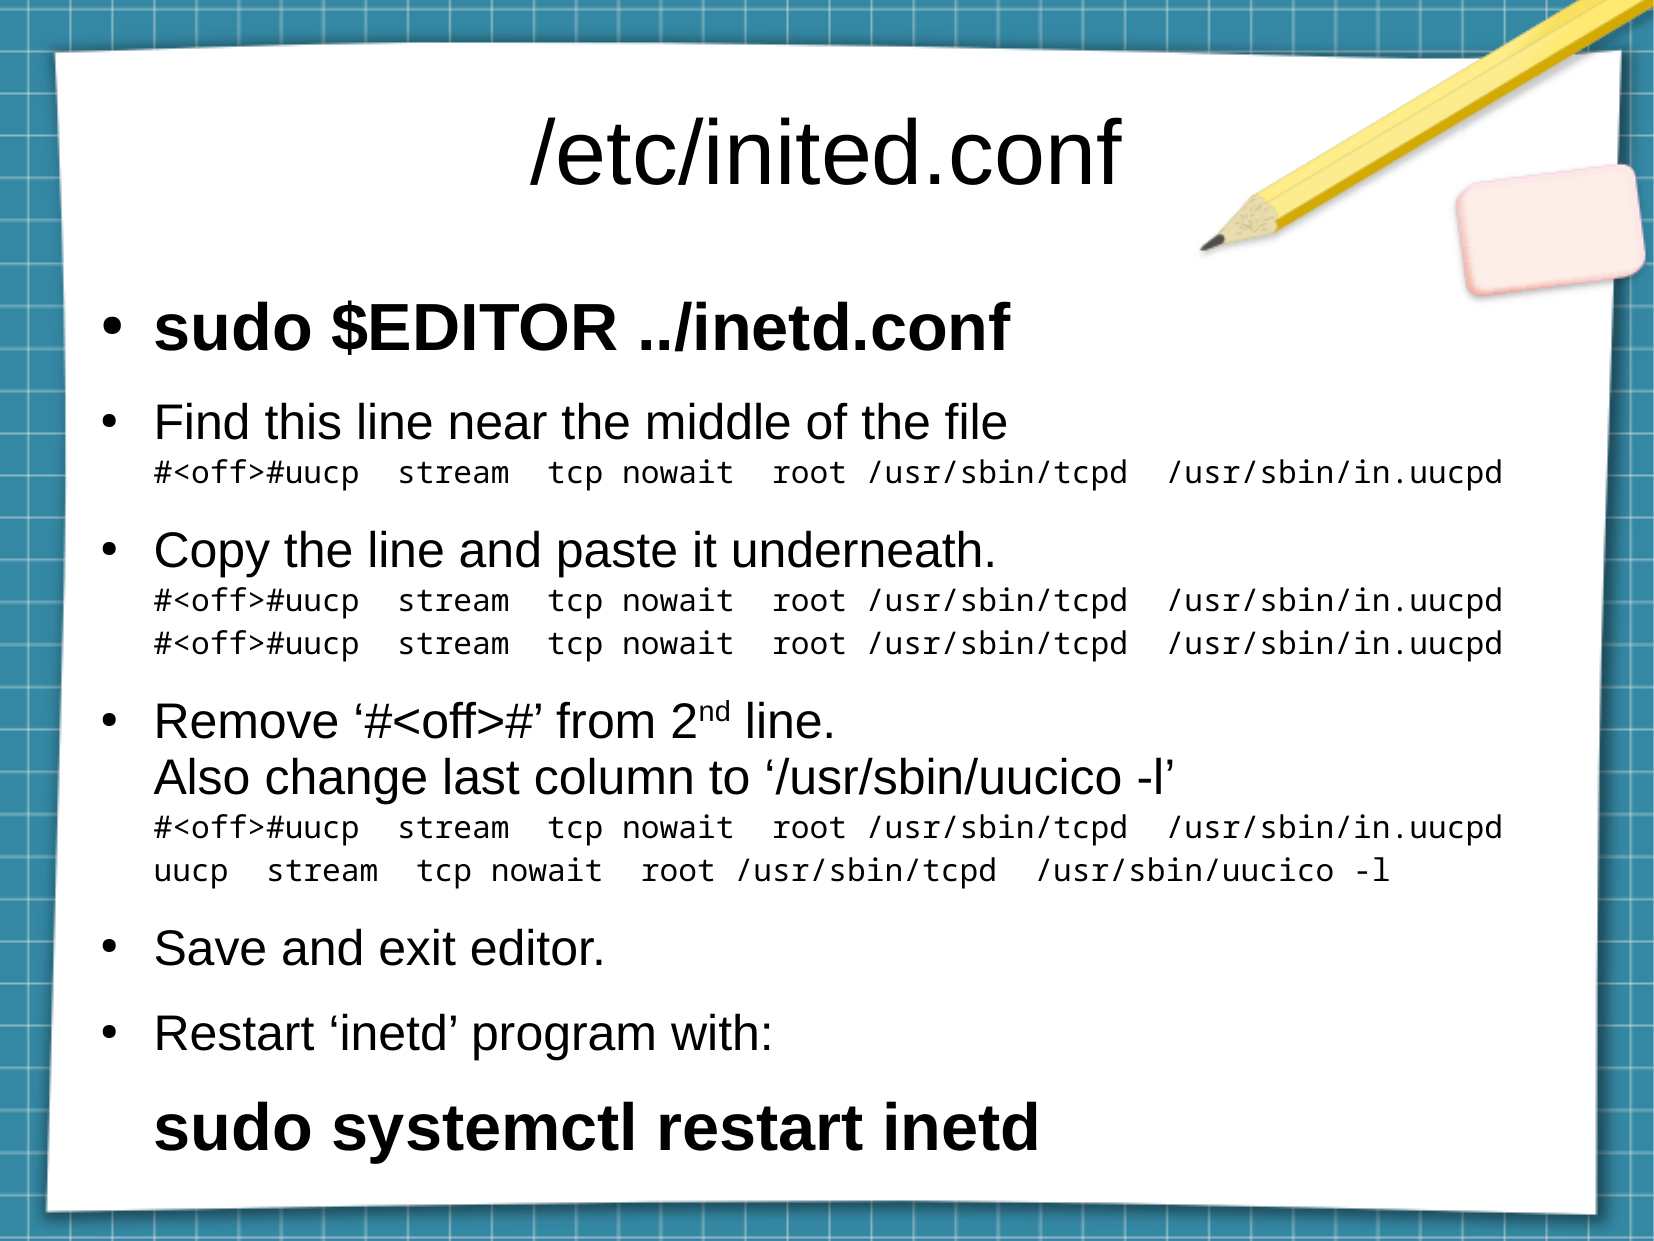

# /etc/inited.conf
sudo $EDITOR ../inetd.conf
Find this line near the middle of the file
#<off>#uucp stream tcp nowait root /usr/sbin/tcpd /usr/sbin/in.uucpd
Copy the line and paste it underneath.
#<off>#uucp stream tcp nowait root /usr/sbin/tcpd /usr/sbin/in.uucpd
#<off>#uucp stream tcp nowait root /usr/sbin/tcpd /usr/sbin/in.uucpd
Remove ‘#<off>#’ from 2nd line.
Also change last column to ‘/usr/sbin/uucico -l’
#<off>#uucp stream tcp nowait root /usr/sbin/tcpd /usr/sbin/in.uucpd
uucp stream tcp nowait root /usr/sbin/tcpd /usr/sbin/uucico -l
Save and exit editor.
Restart ‘inetd’ program with:
sudo systemctl restart inetd